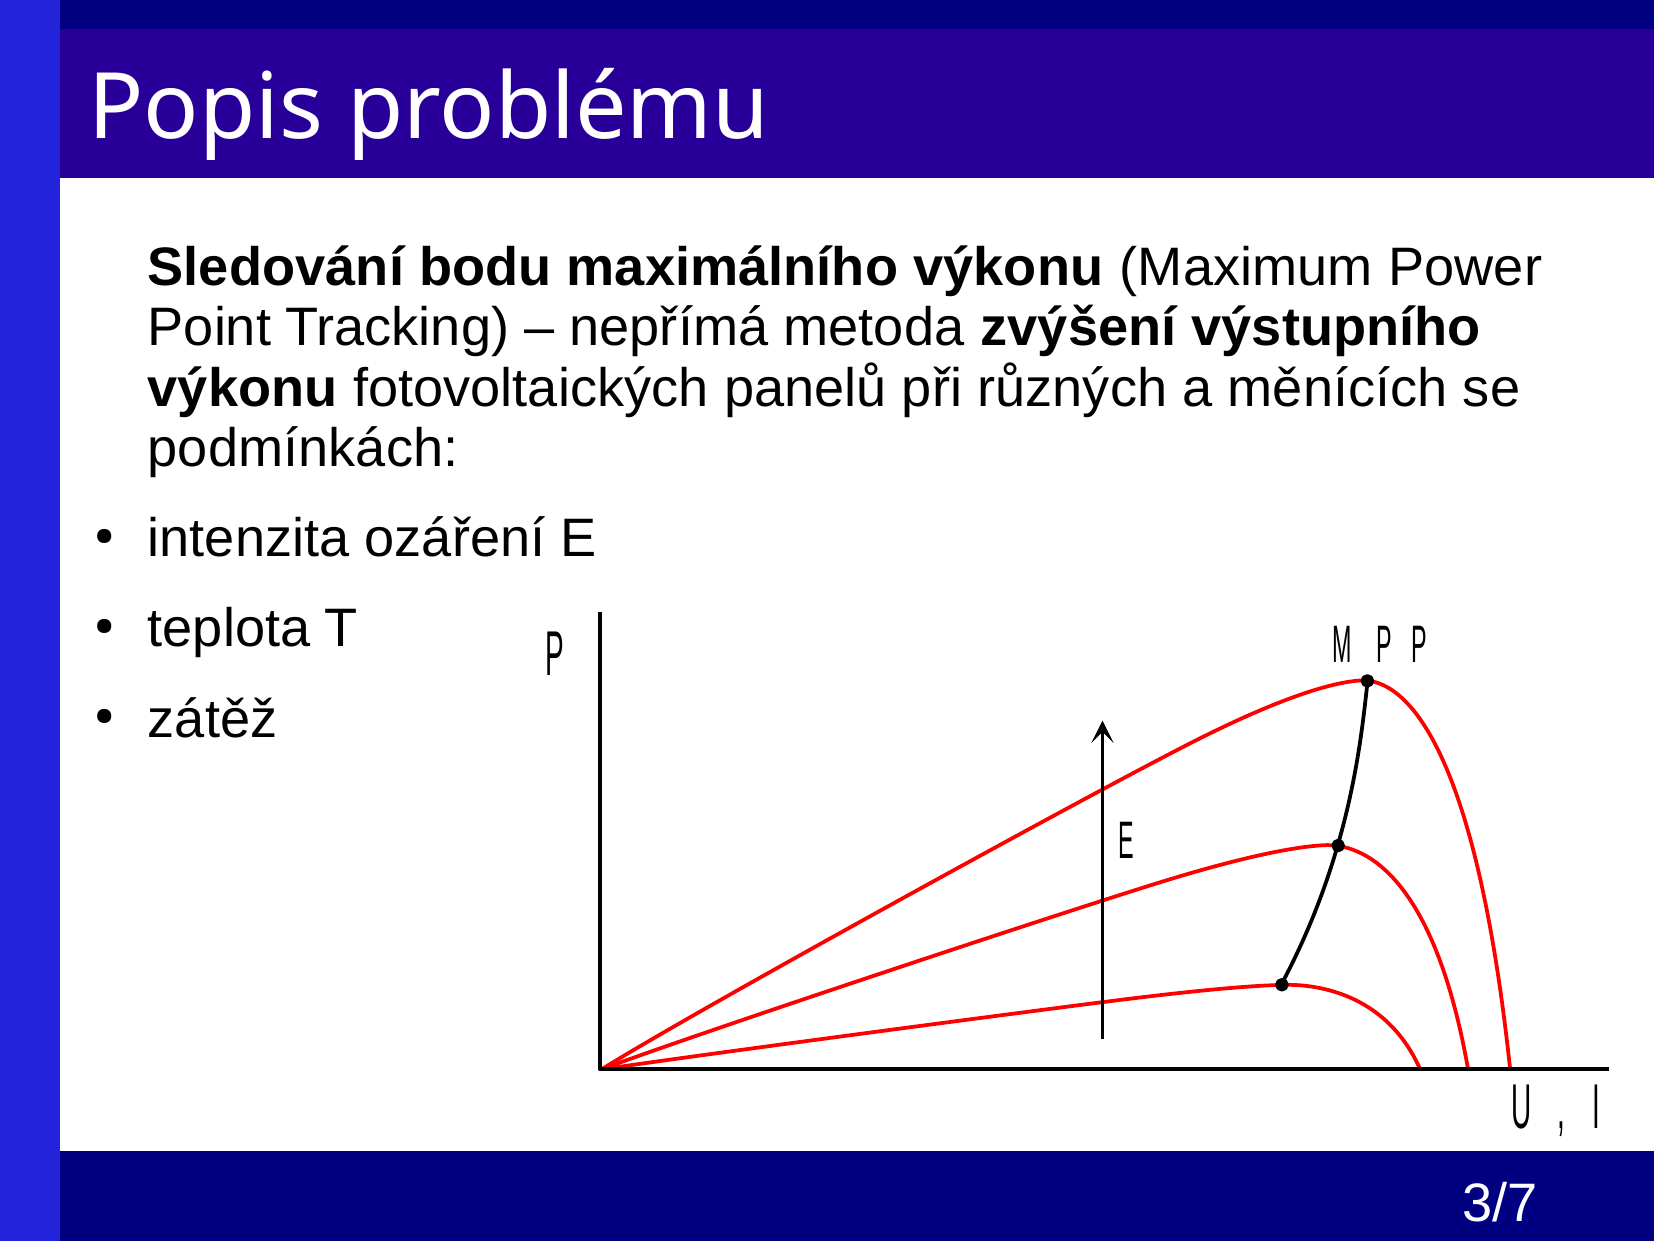

# Popis problému
Sledování bodu maximálního výkonu (Maximum Power Point Tracking) – nepřímá metoda zvýšení výstupního výkonu fotovoltaických panelů při různých a měnících se podmínkách:
intenzita ozáření E
teplota T
zátěž